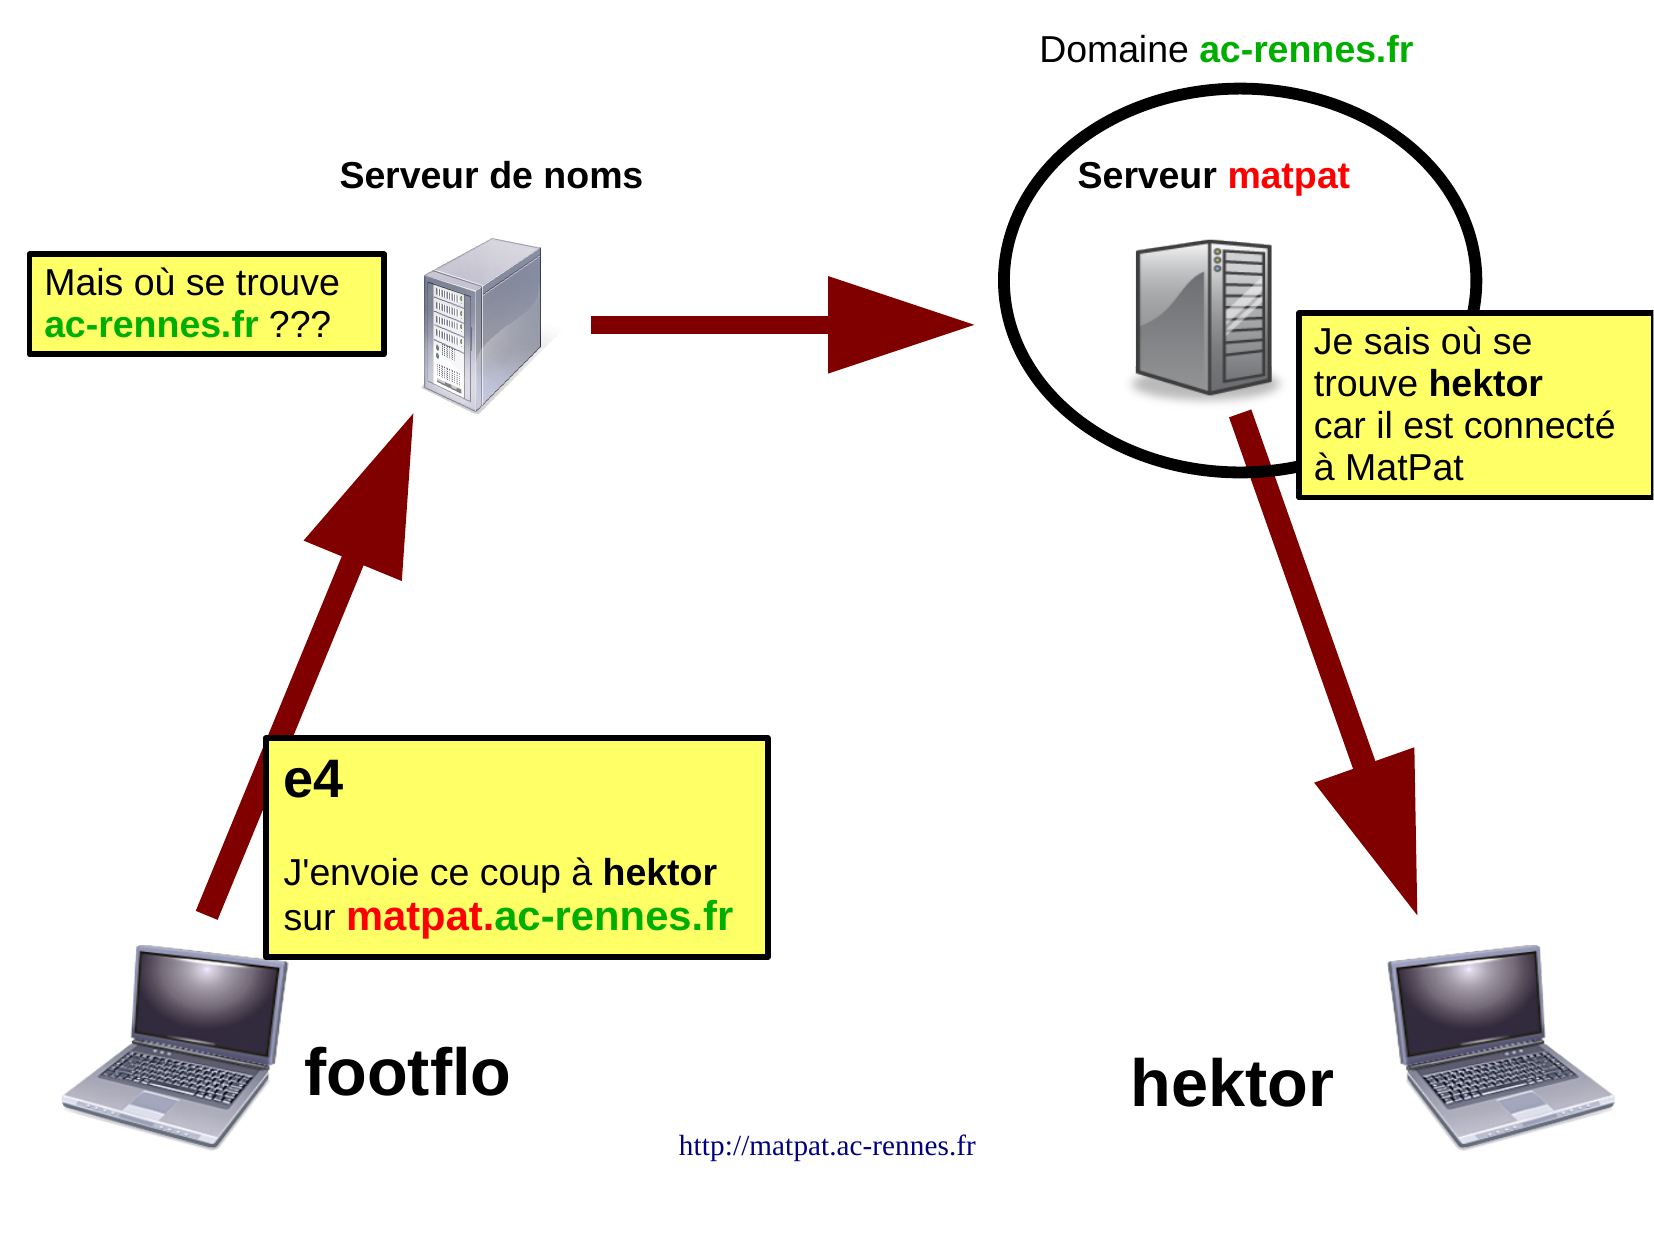

Domaine ac-rennes.fr
Serveur de noms
Serveur matpat
Mais où se trouve
ac-rennes.fr ???
Je sais où se trouve hektor
car il est connecté à MatPat
e4
J'envoie ce coup à hektor sur matpat.ac-rennes.fr
footflo
hektor